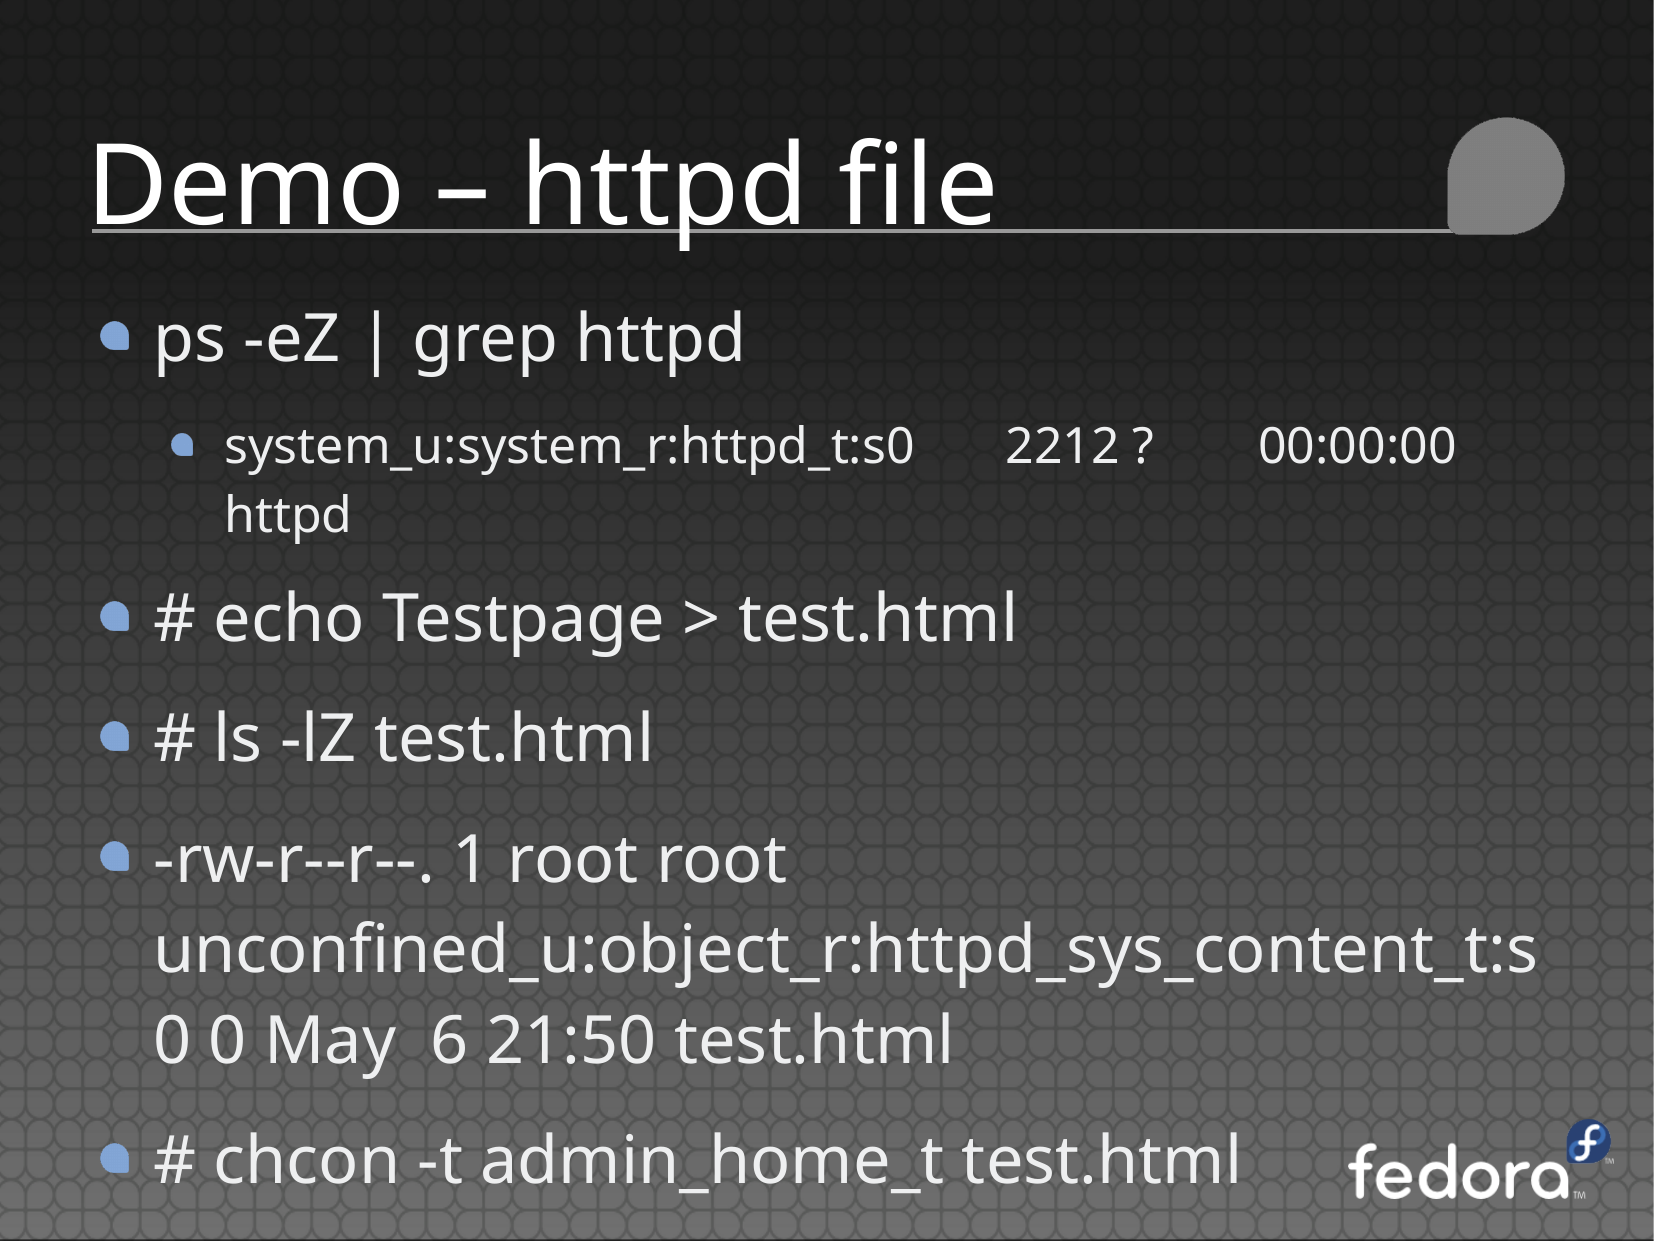

# Demo – httpd file
ps -eZ | grep httpd
system_u:system_r:httpd_t:s0 2212 ? 00:00:00 httpd
# echo Testpage > test.html
# ls -lZ test.html
-rw-r--r--. 1 root root unconfined_u:object_r:httpd_sys_content_t:s0 0 May 6 21:50 test.html
# chcon -t admin_home_t test.html
Temporary changing the context.